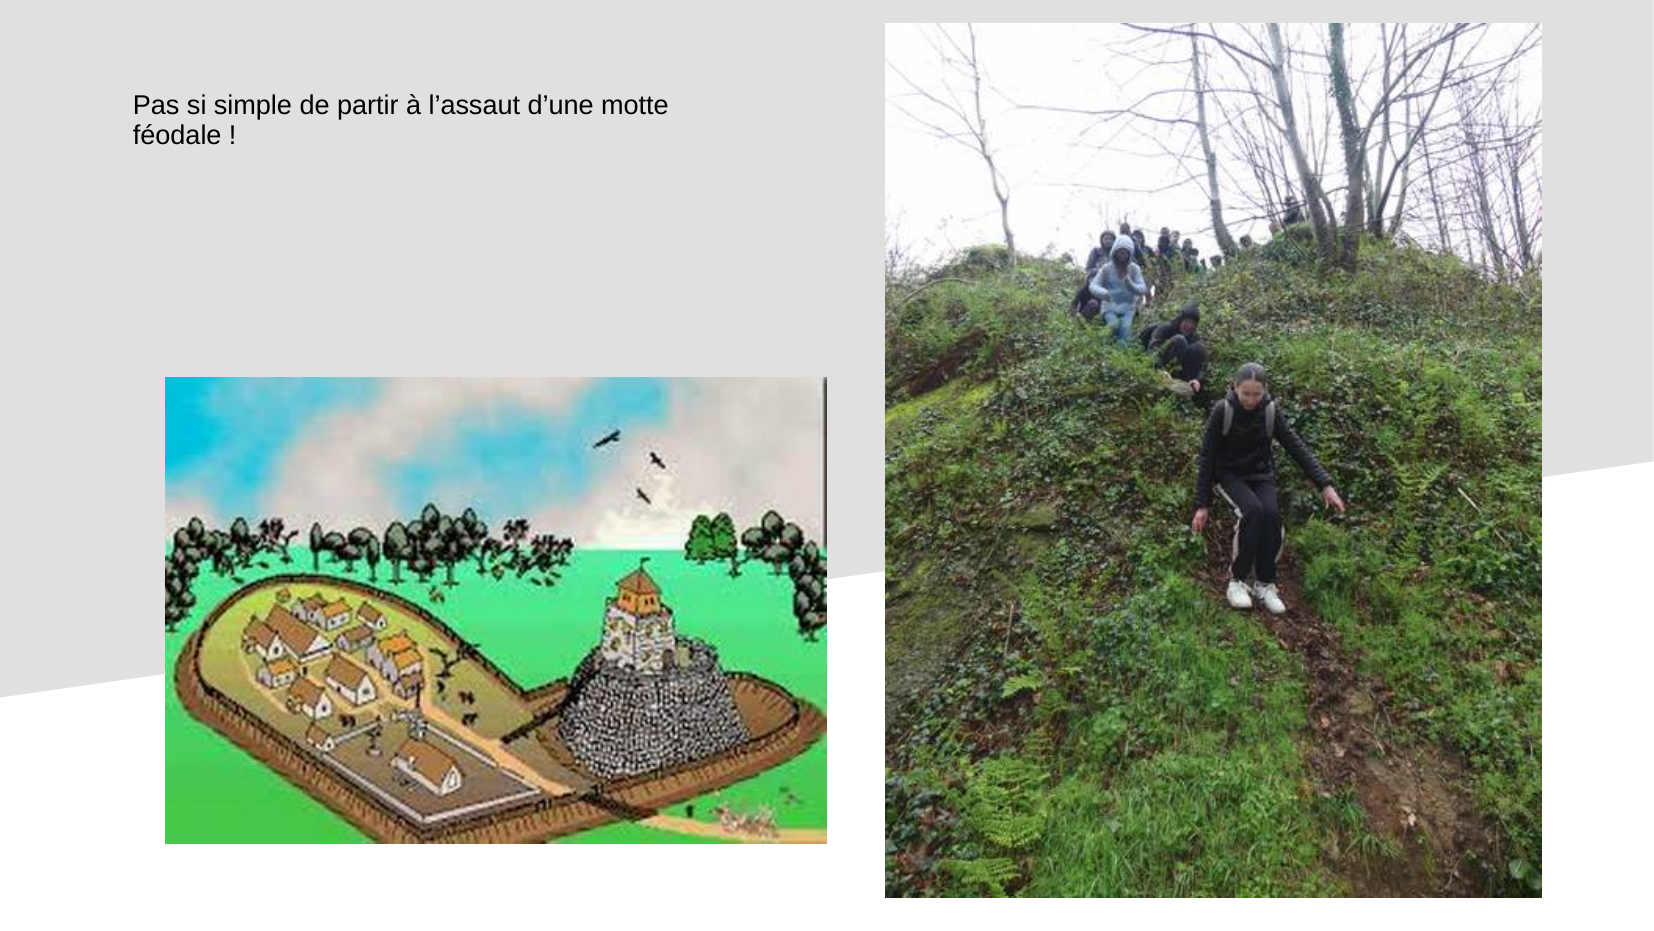

Pas si simple de partir à l’assaut d’une motte féodale !